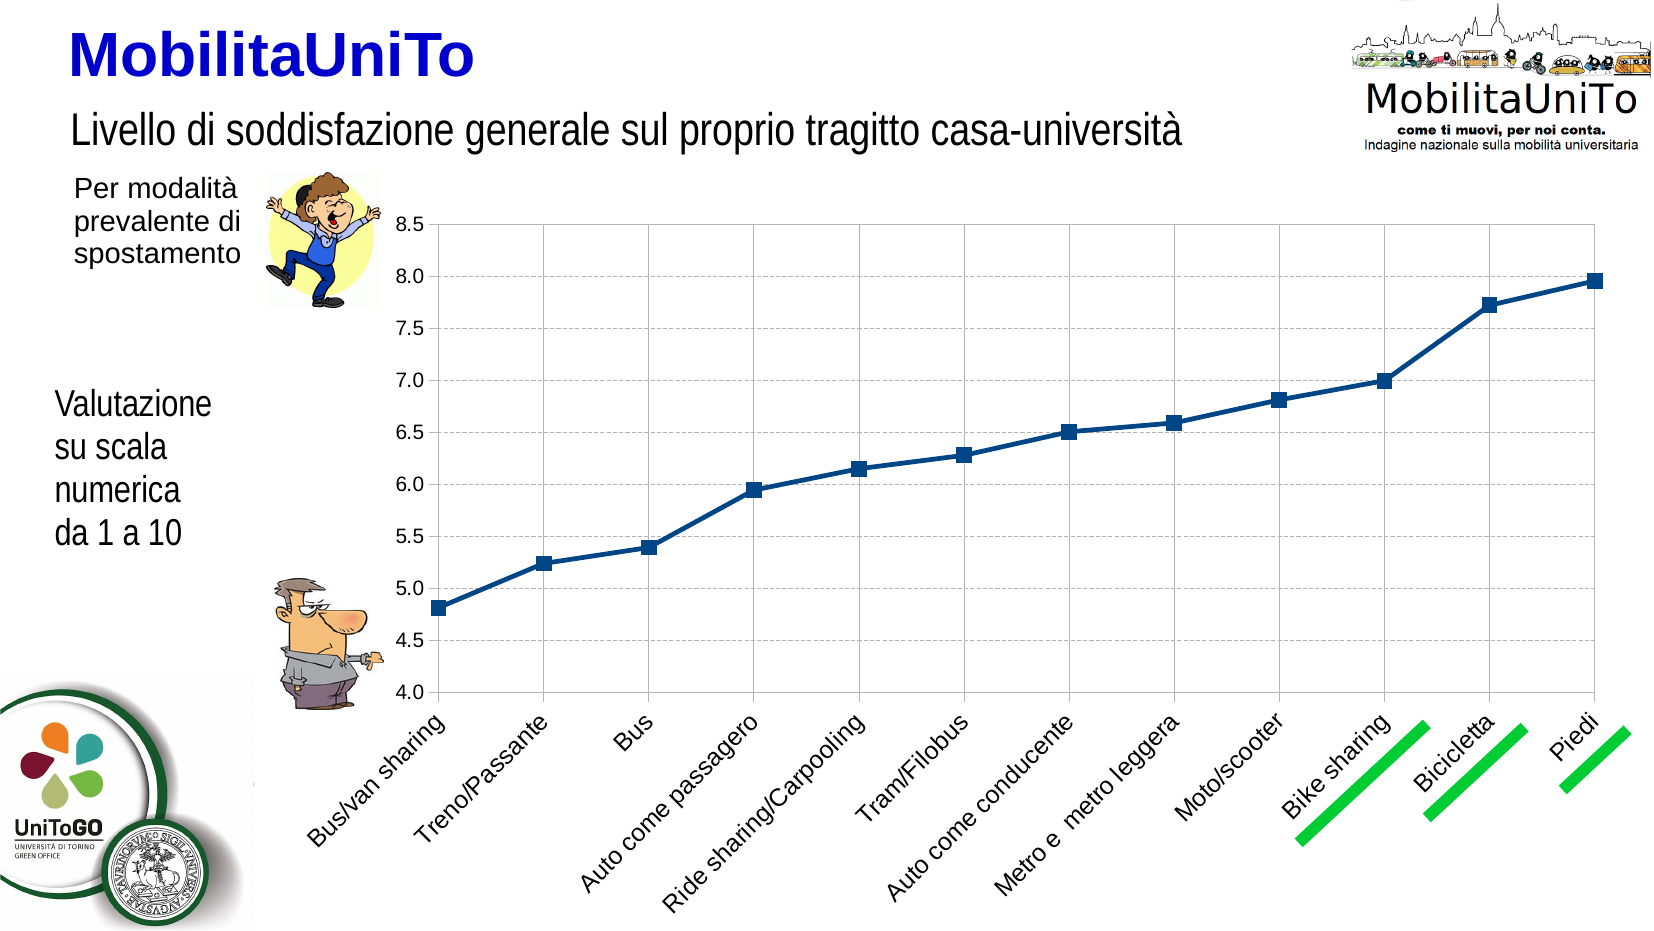

MobilitaUniTo
Livello di soddisfazione generale sul proprio tragitto casa-università
Per modalità prevalente di spostamento
### Chart
| Category | Colonna B |
|---|---|
| Bus/van sharing | 4.81818181818182 |
| Treno/Passante | 5.24338394793926 |
| Bus | 5.39681208053692 |
| Auto come passagero | 5.94859813084112 |
| Ride sharing/Carpooling | 6.15384615384615 |
| Tram/Filobus | 6.28272656855151 |
| Auto come conducente | 6.50844363304427 |
| Metro e metro leggera | 6.59443800695249 |
| Moto/scooter | 6.81578947368421 |
| Bike sharing | 7.0 |
| Bicicletta | 7.72433460076046 |
| Piedi | 7.95869420386411 |Valutazione su scala numerica da 1 a 10